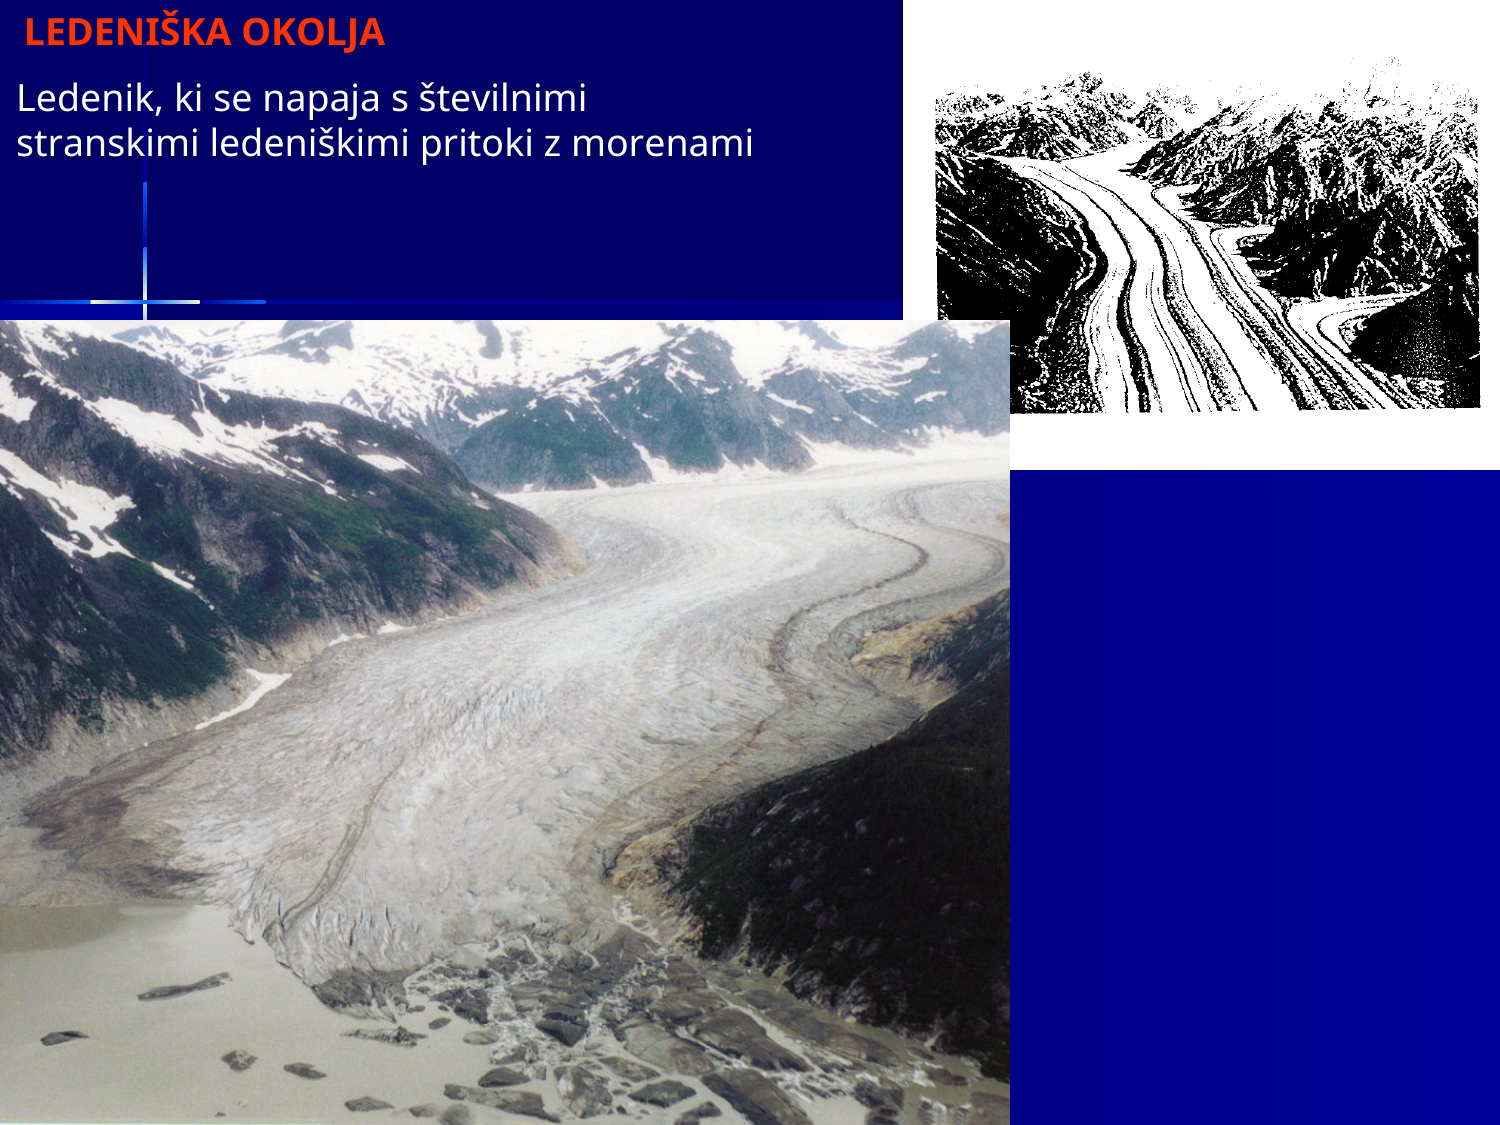

LEDENIŠKA OKOLJA
Ledenik, ki se napaja s številnimi
stranskimi ledeniškimi pritoki z morenami